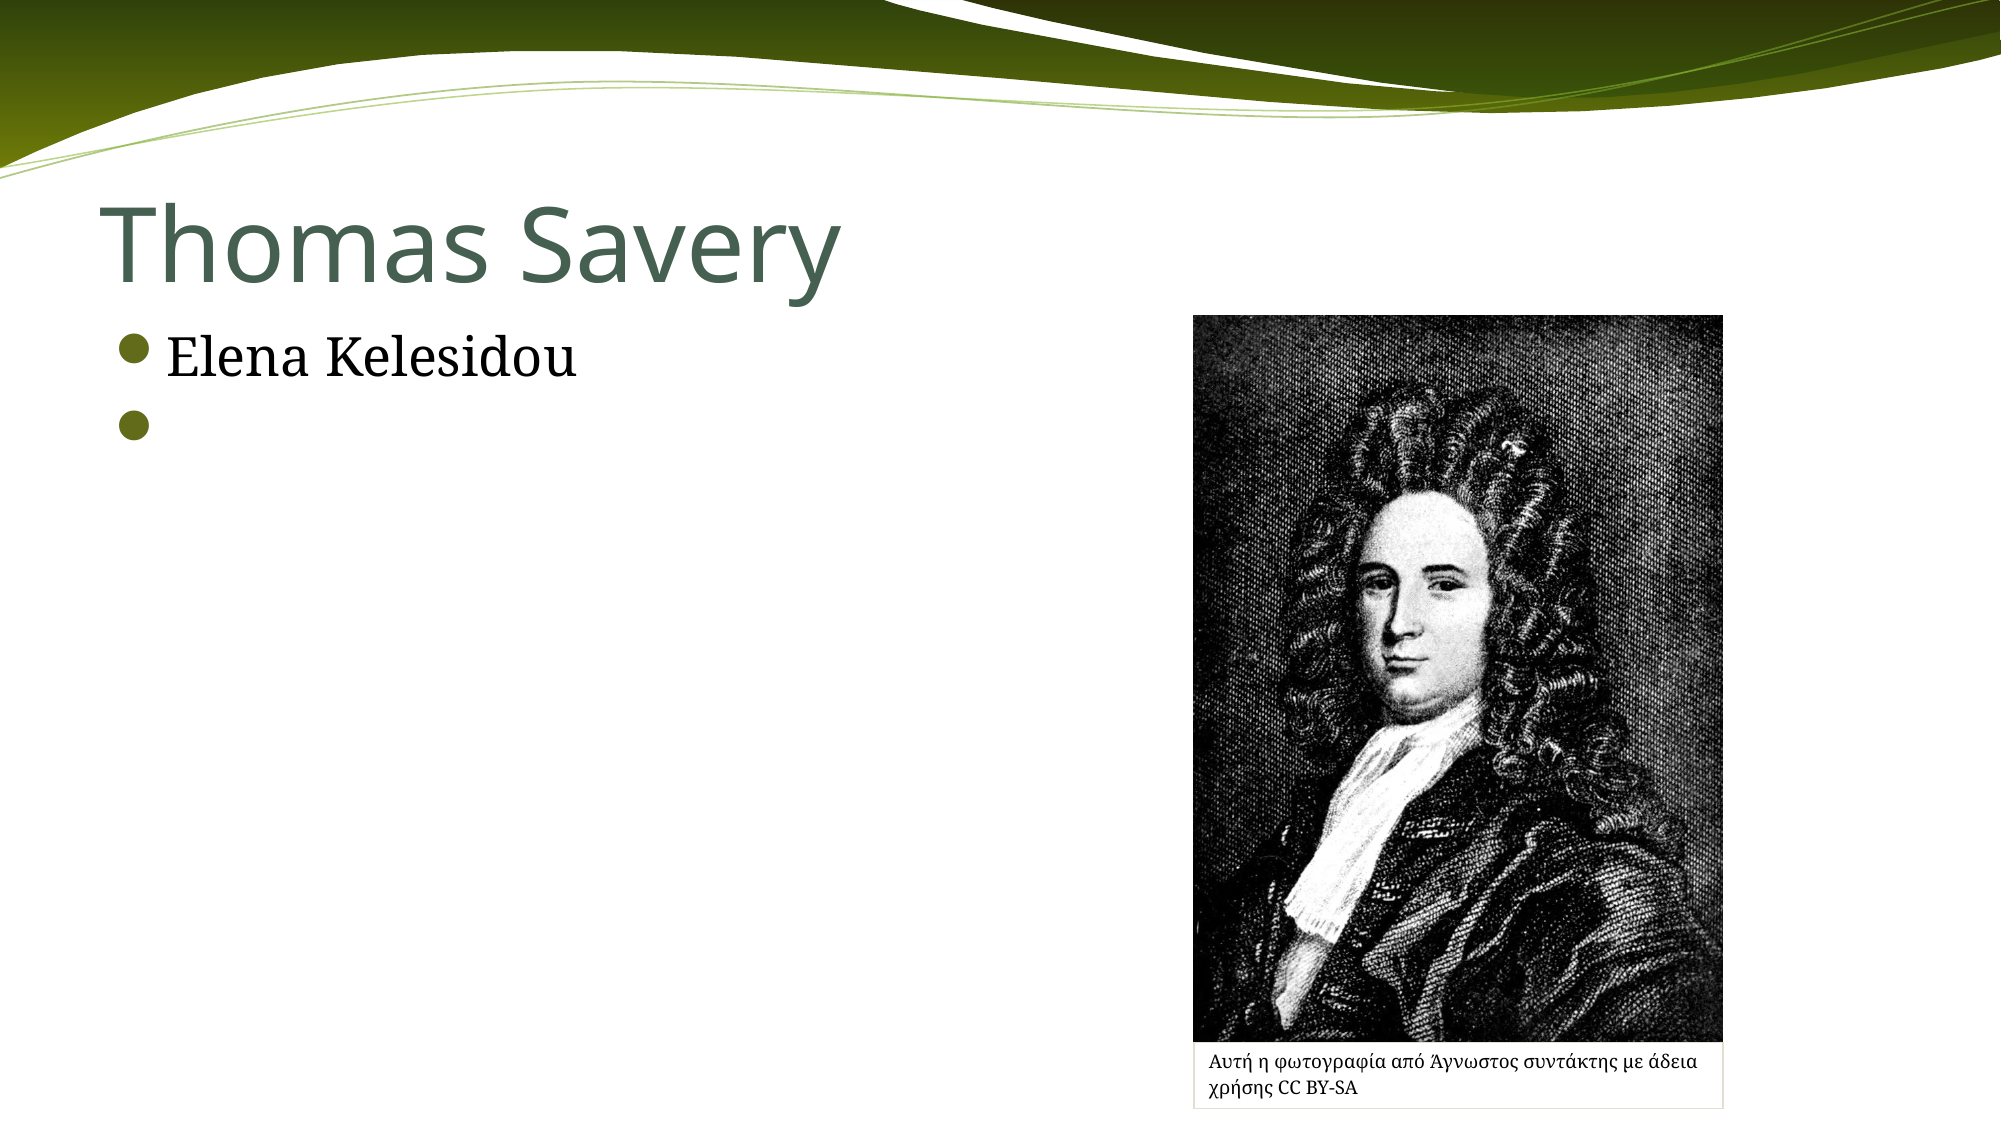

# Thomas Savery
Elena Kelesidou
Αυτή η φωτογραφία από Άγνωστος συντάκτης με άδεια χρήσης CC BY-SA